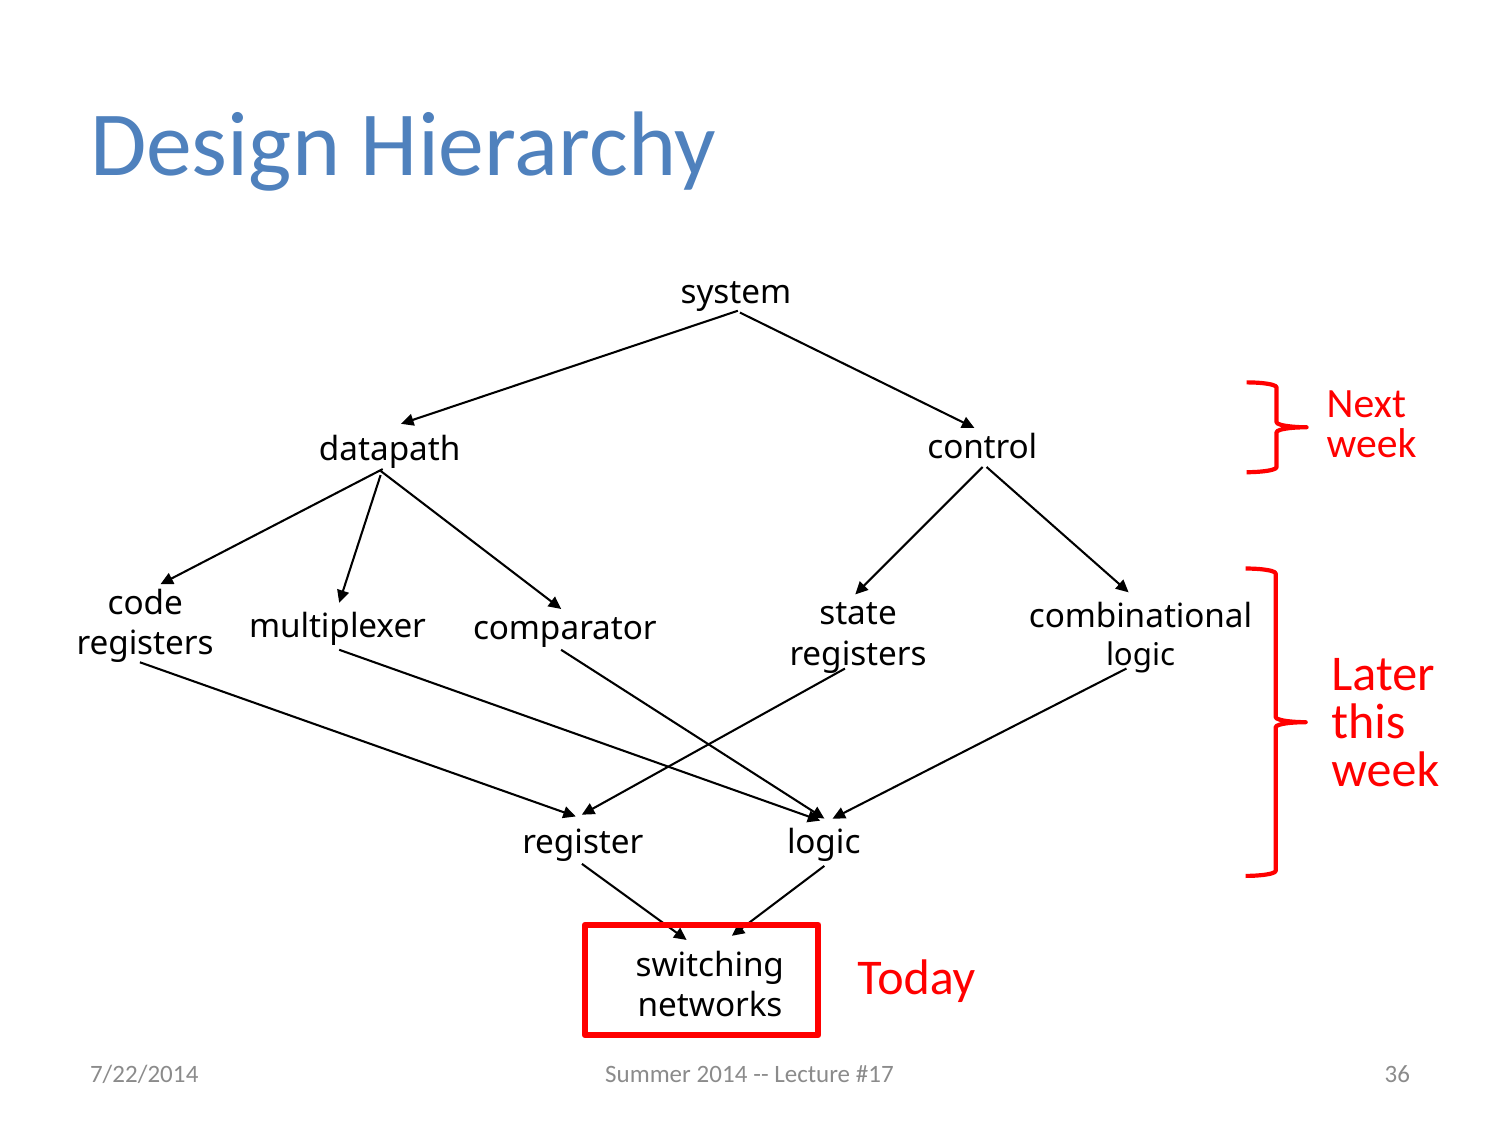

# Design Hierarchy
system
Next
week
control
datapath
Later this
week
code
registers
state
registers
combinational
logic
multiplexer
comparator
register
logic
Today
switching
networks
7/22/2014
Summer 2014 -- Lecture #17